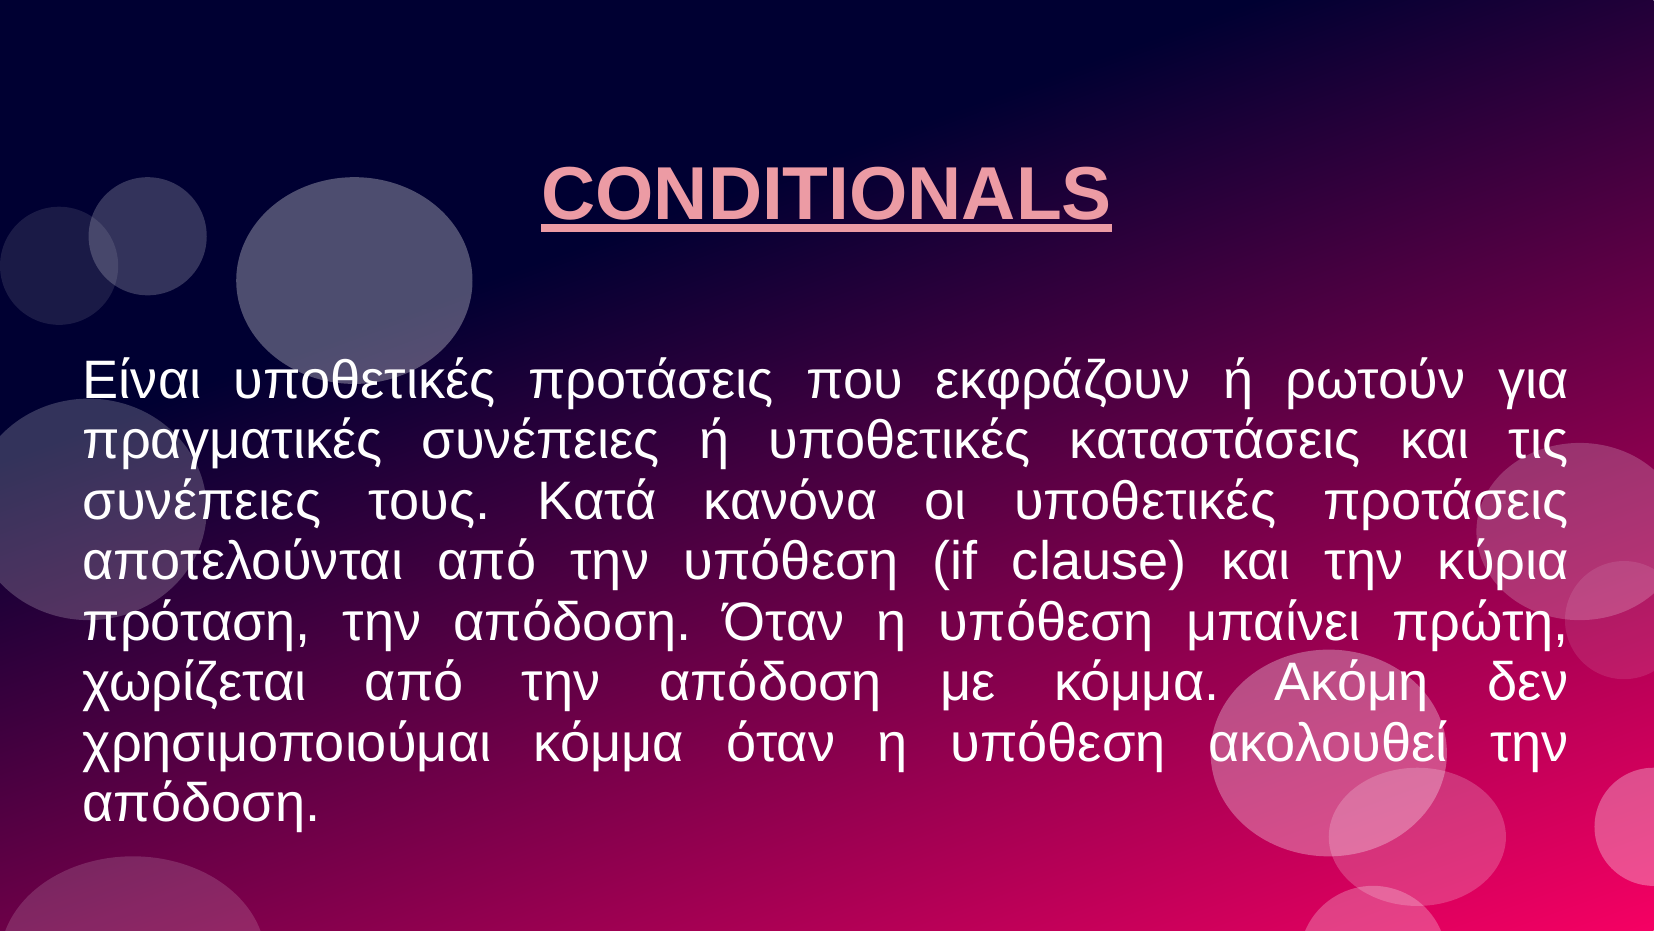

# CONDITIONALS
Είναι υποθετικές προτάσεις που εκφράζουν ή ρωτούν για πραγματικές συνέπειες ή υποθετικές καταστάσεις και τις συνέπειες τους. Κατά κανόνα οι υποθετικές προτάσεις αποτελούνται από την υπόθεση (if clause) και την κύρια πρόταση, την απόδοση. Όταν η υπόθεση μπαίνει πρώτη, χωρίζεται από την απόδοση με κόμμα. Ακόμη δεν χρησιμοποιούμαι κόμμα όταν η υπόθεση ακολουθεί την απόδοση.